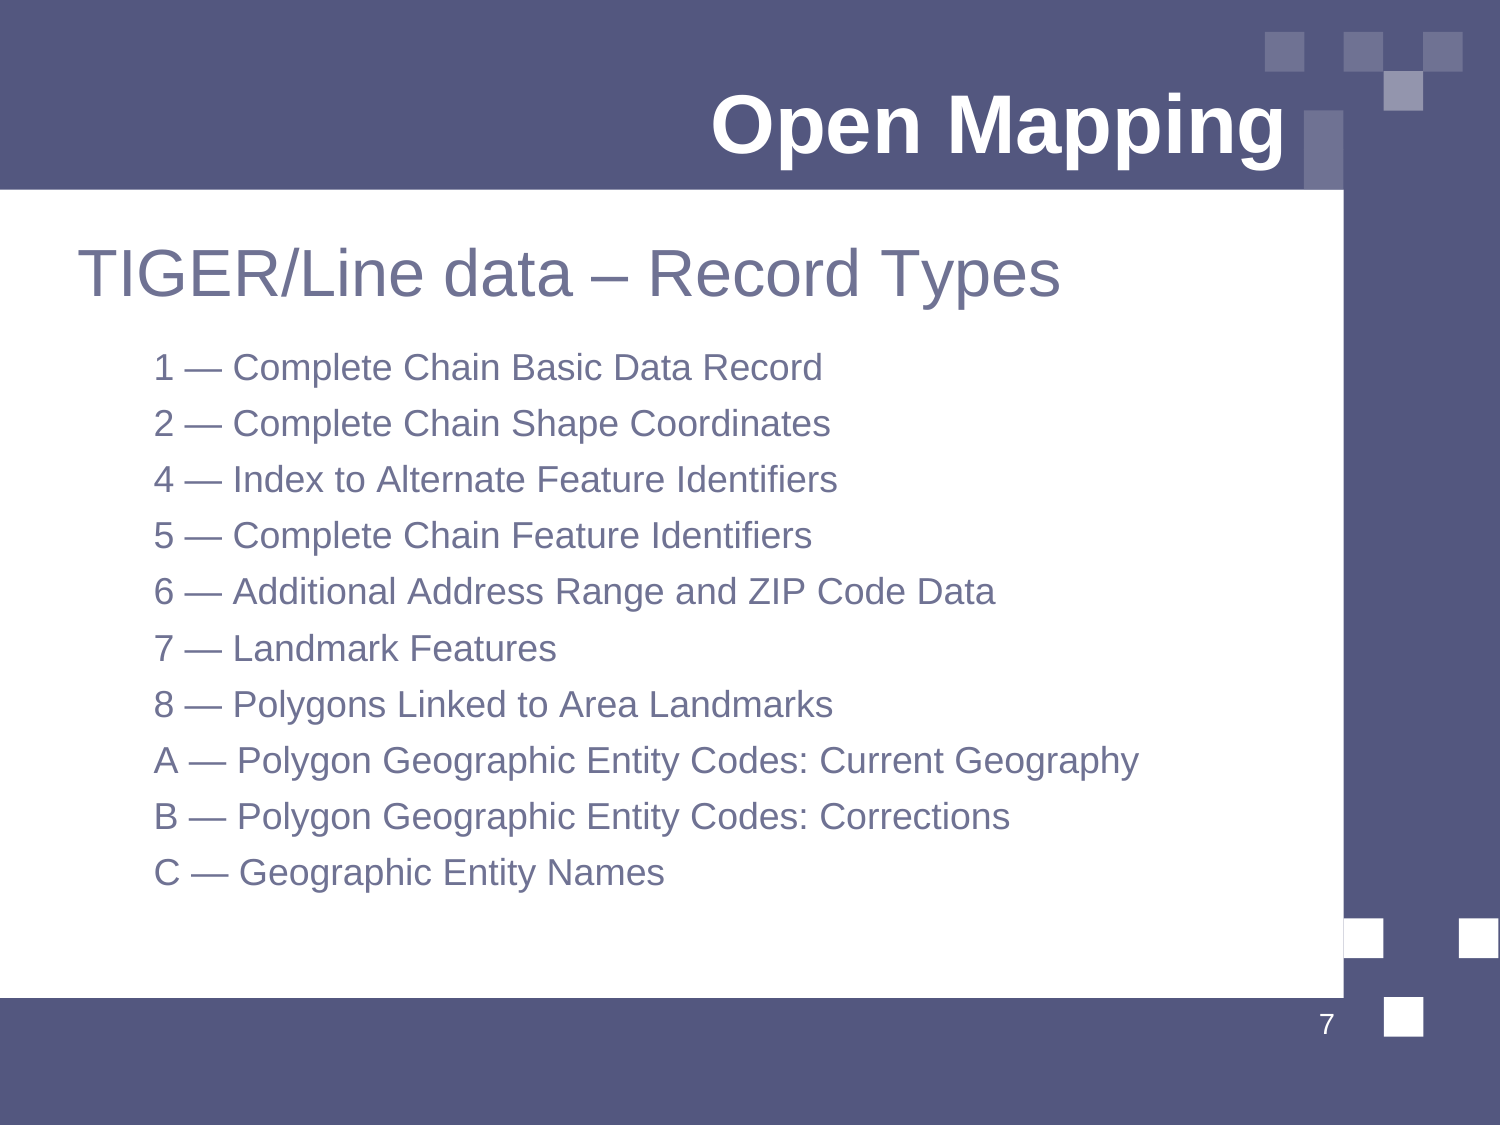

# Open Mapping
 TIGER/Line data – Record Types
1 — Complete Chain Basic Data Record
2 — Complete Chain Shape Coordinates
4 — Index to Alternate Feature Identifiers
5 — Complete Chain Feature Identifiers
6 — Additional Address Range and ZIP Code Data
7 — Landmark Features
8 — Polygons Linked to Area Landmarks
A — Polygon Geographic Entity Codes: Current Geography
B — Polygon Geographic Entity Codes: Corrections
C — Geographic Entity Names
7